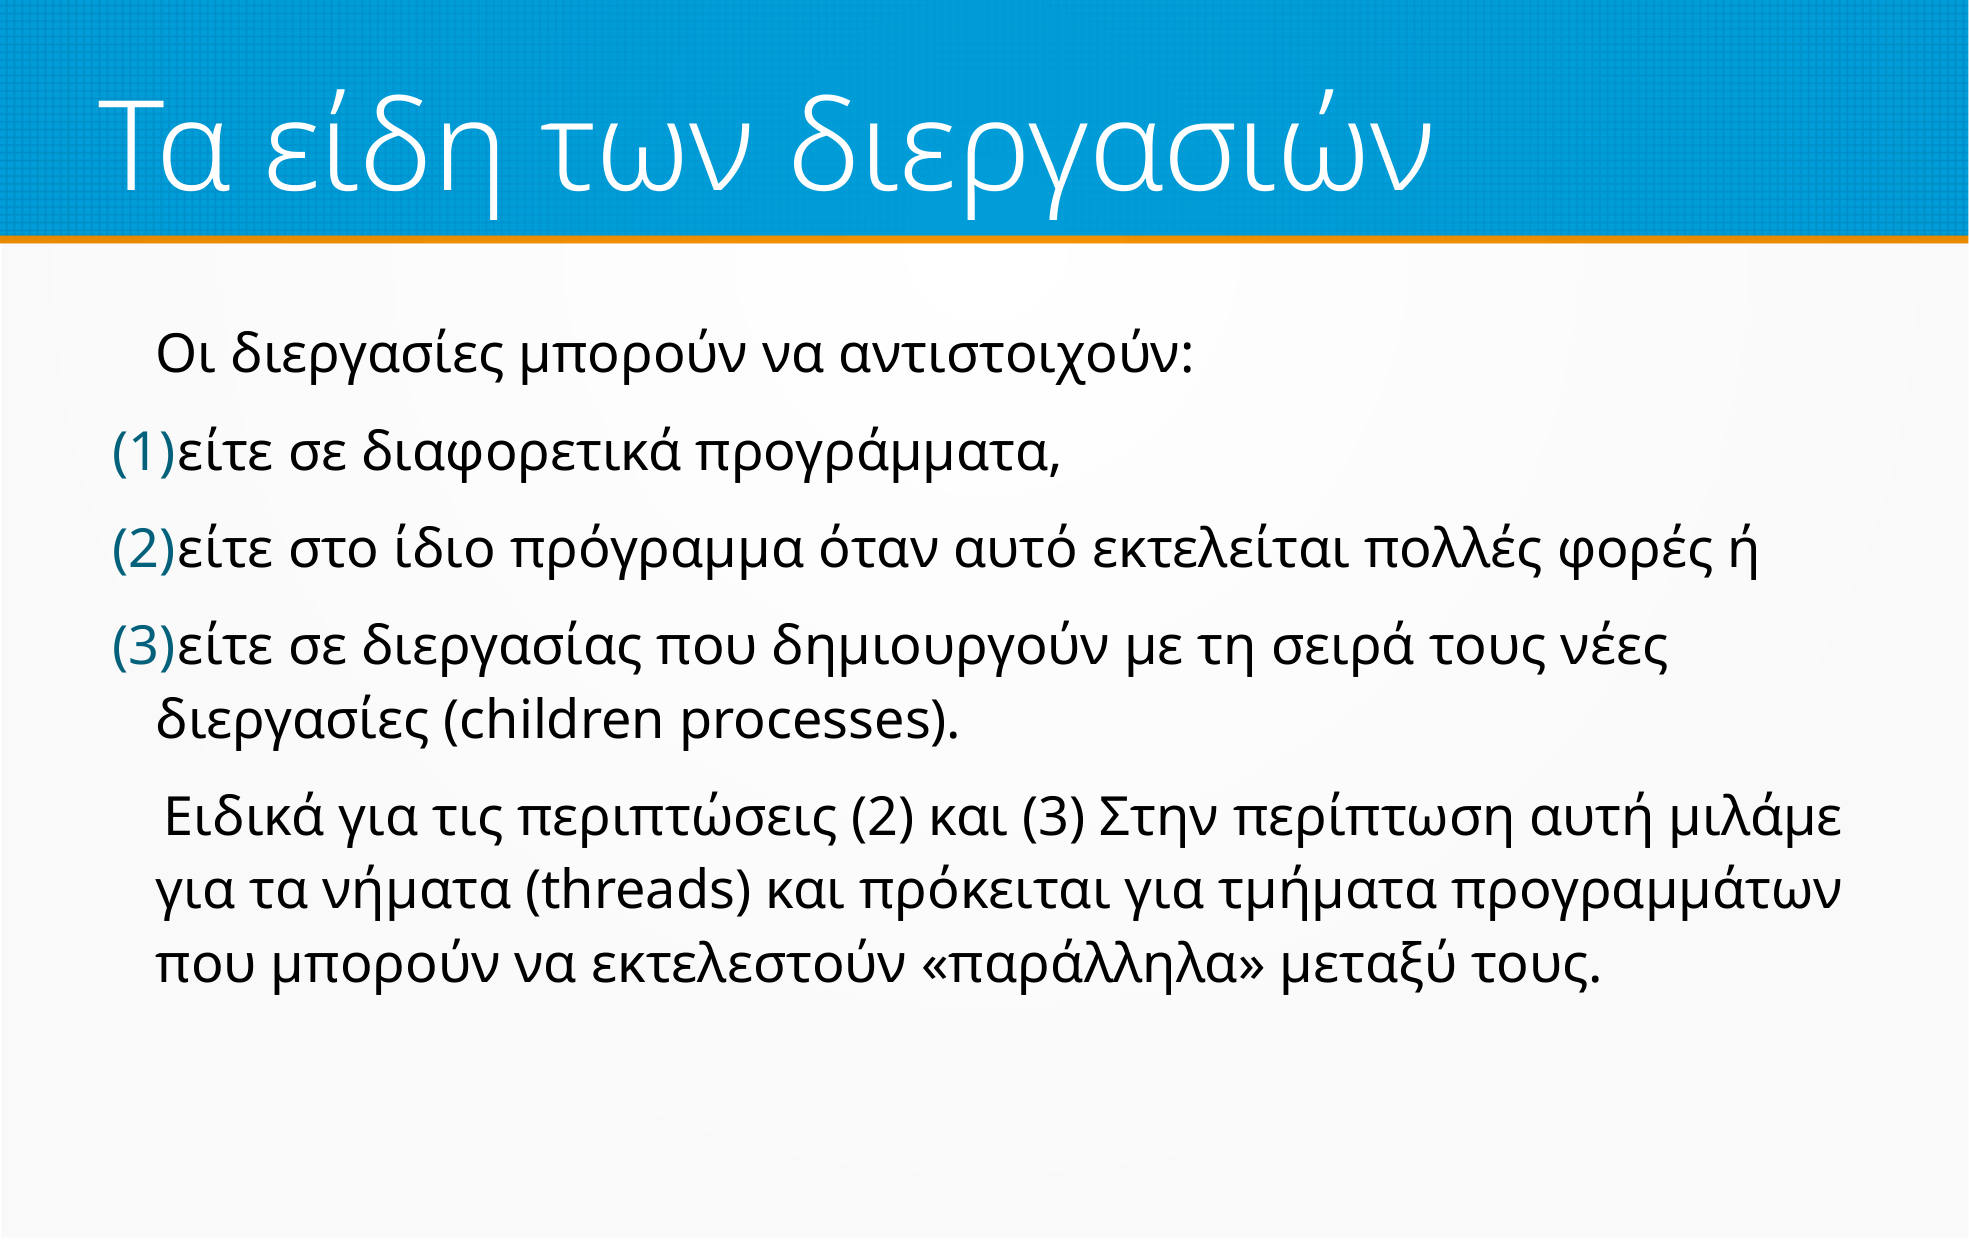

# Τα είδη των διεργασιών
Οι διεργασίες μπορούν να αντιστοιχούν:
 είτε σε διαφορετικά προγράμματα,
 είτε στο ίδιο πρόγραμμα όταν αυτό εκτελείται πολλές φορές ή
 είτε σε διεργασίας που δημιουργούν με τη σειρά τους νέες διεργασίες (children processes).
Ειδικά για τις περιπτώσεις (2) και (3) Στην περίπτωση αυτή μιλάμε για τα νήματα (threads) και πρόκειται για τμήματα προγραμμάτων που μπορούν να εκτελεστούν «παράλληλα» μεταξύ τους.